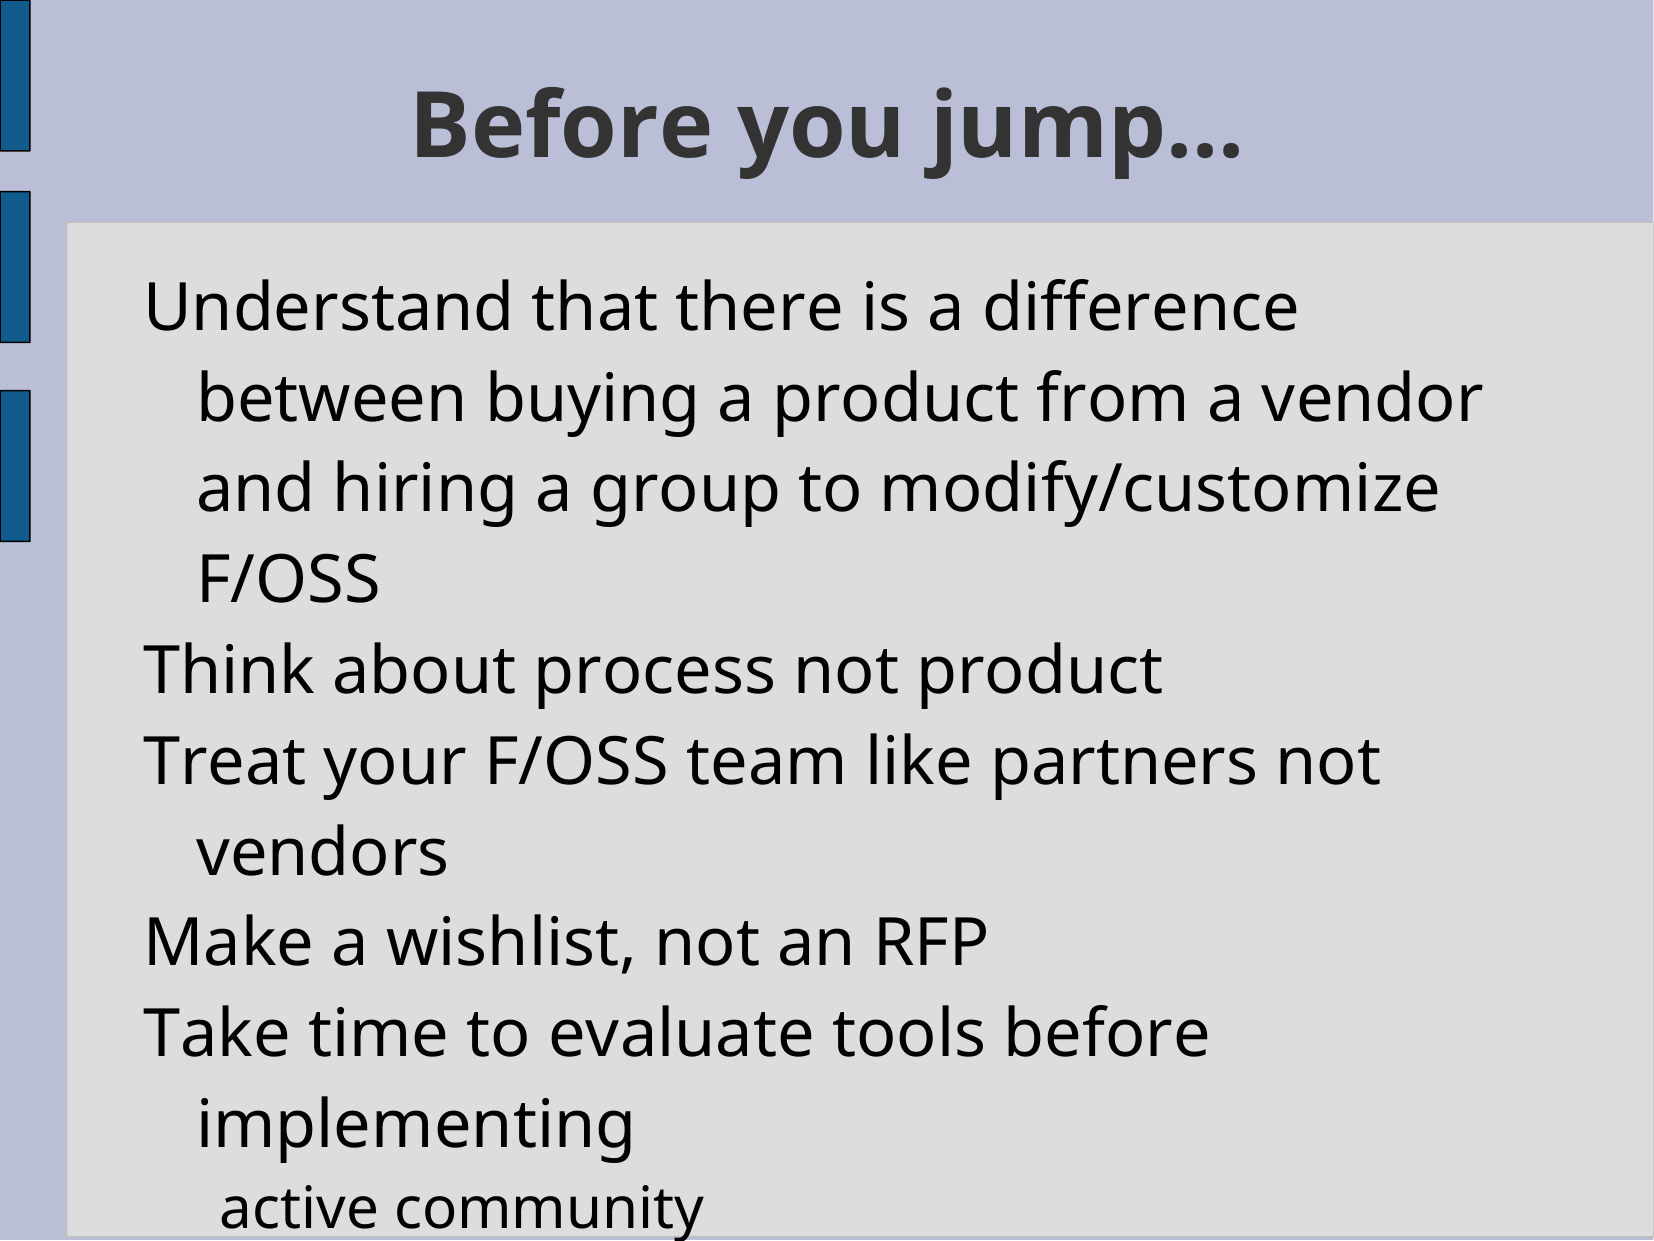

# Before you jump...
Understand that there is a difference between buying a product from a vendor and hiring a group to modify/customize F/OSS
Think about process not product
Treat your F/OSS team like partners not vendors
Make a wishlist, not an RFP
Take time to evaluate tools before implementing
active community
frequent patches
response to non-developers